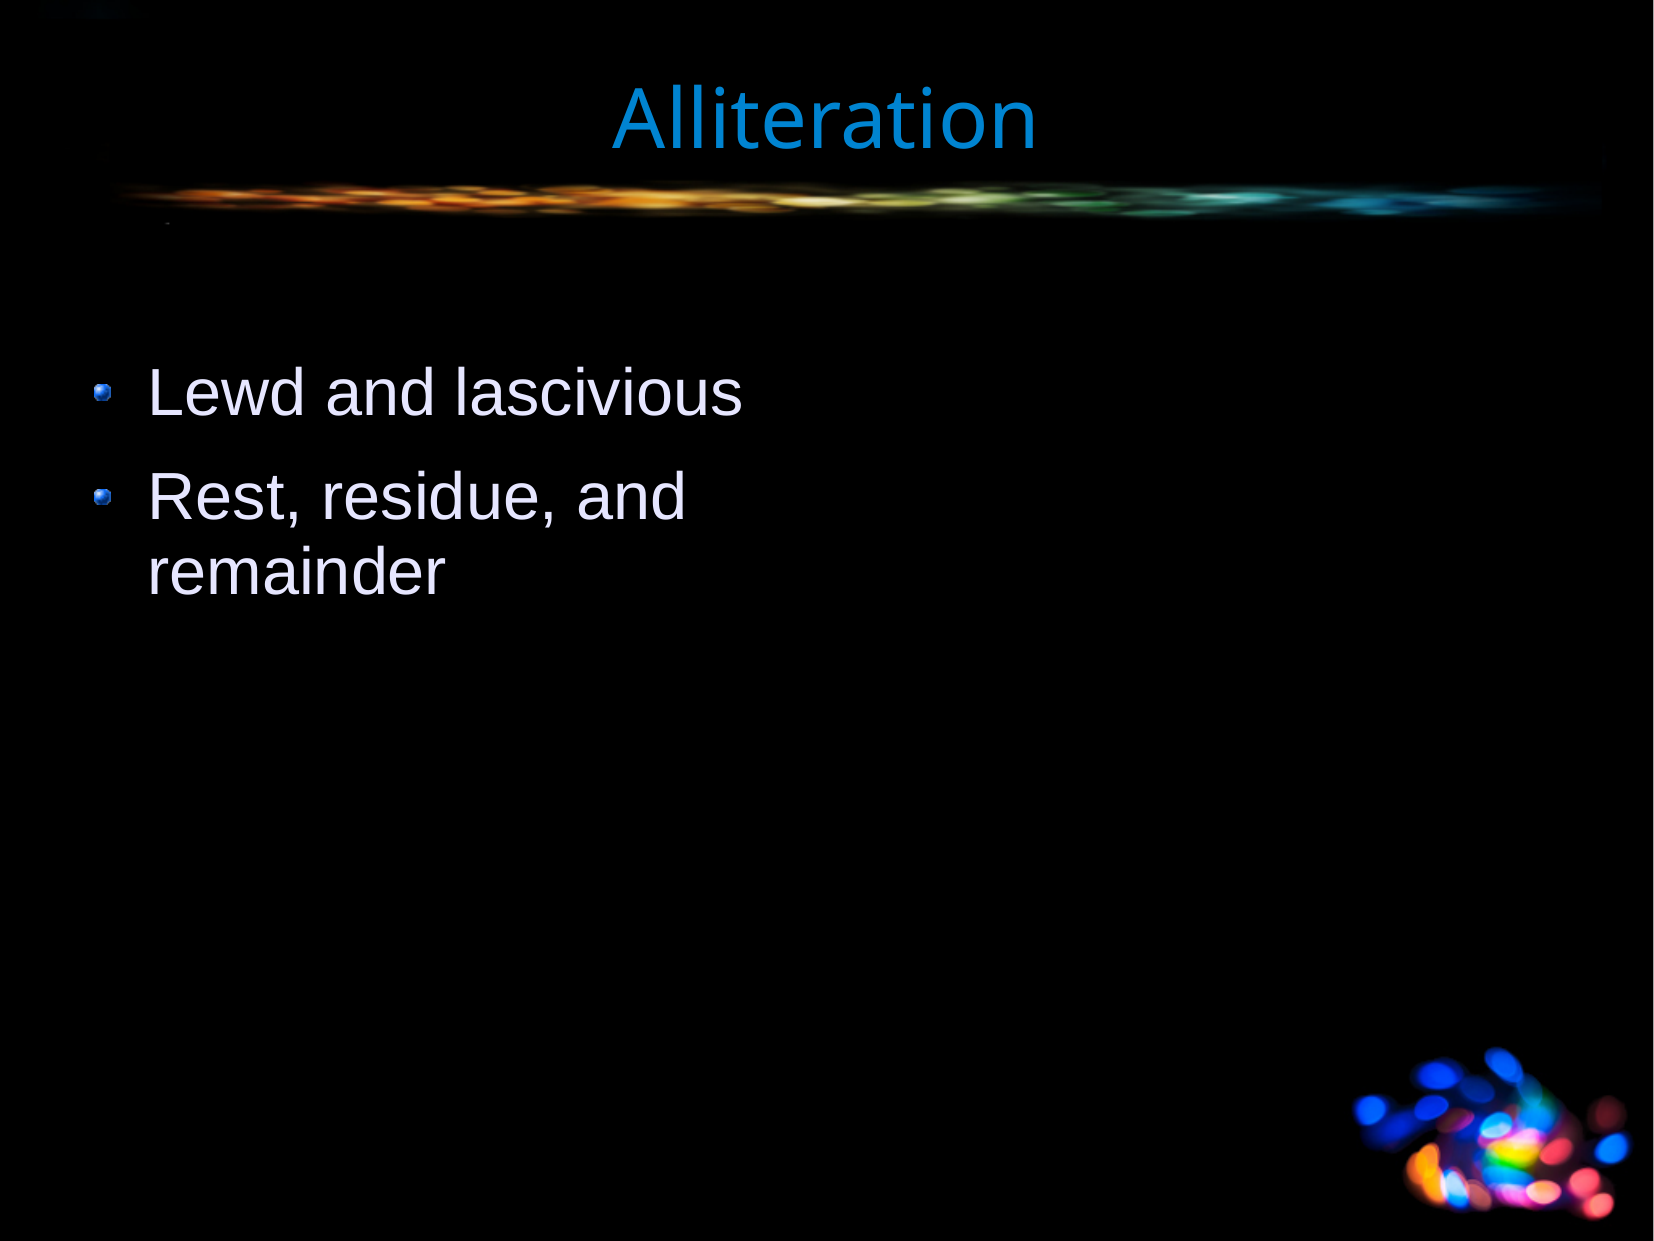

# Alliteration
Lewd and lascivious
Rest, residue, and remainder